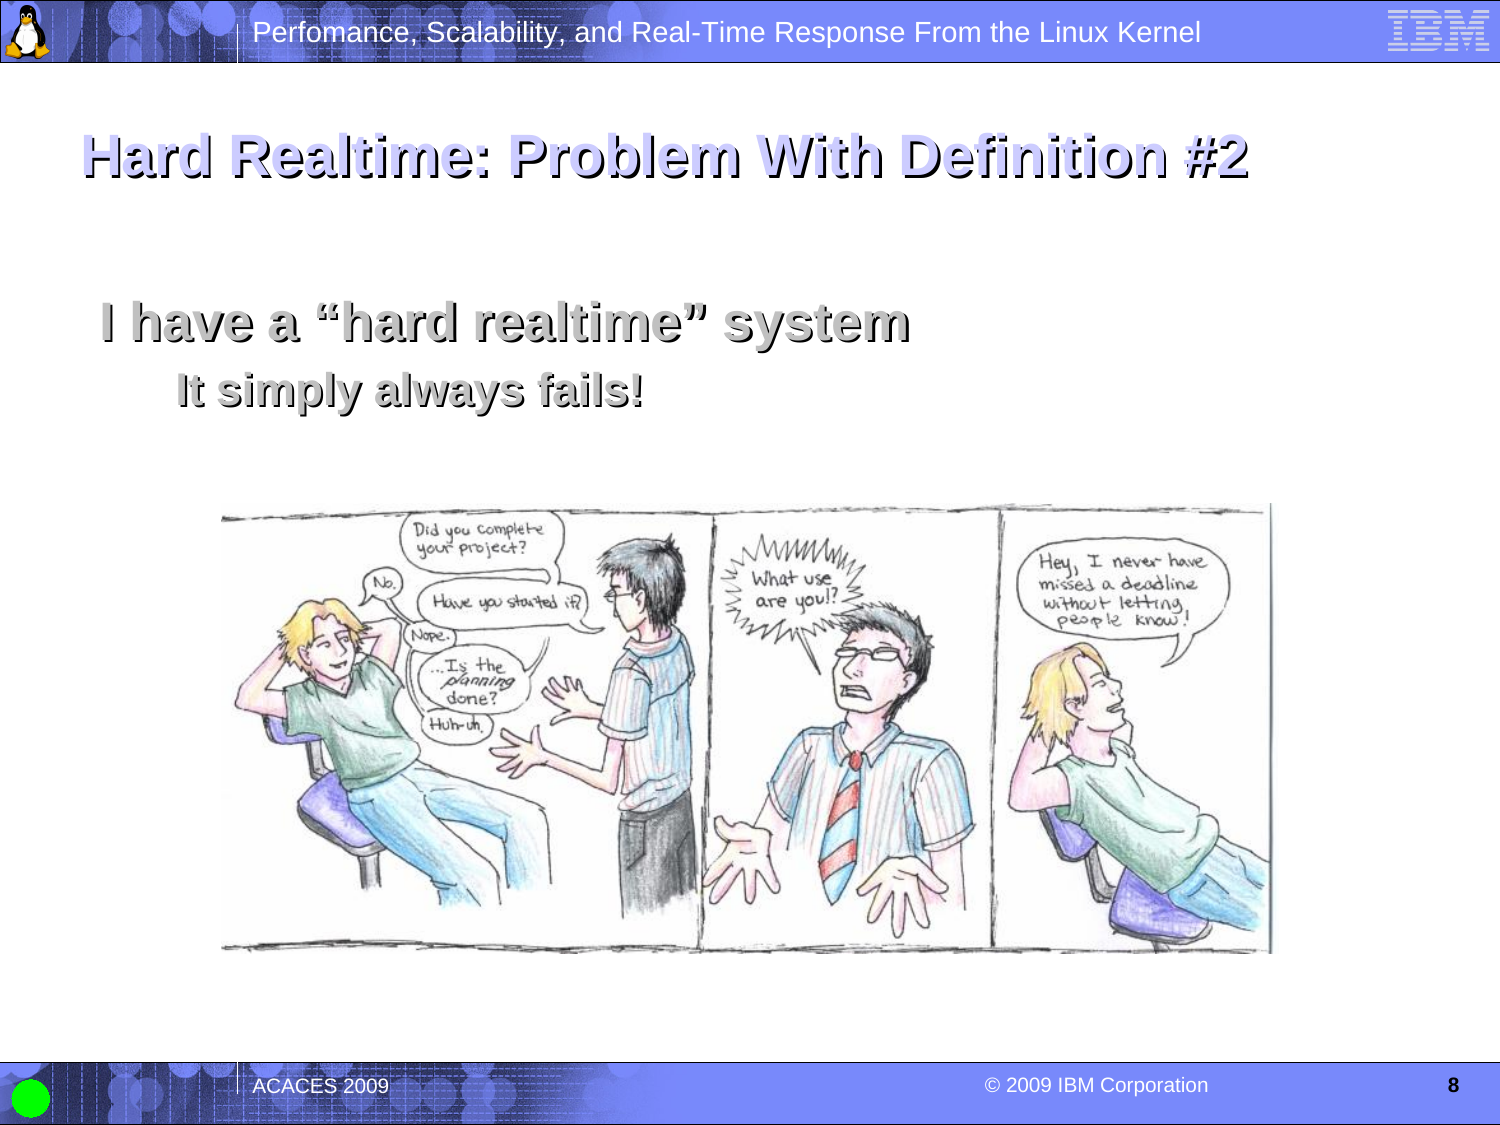

# Hard Realtime: Problem With Definition #2
I have a “hard realtime” system
It simply always fails!
8